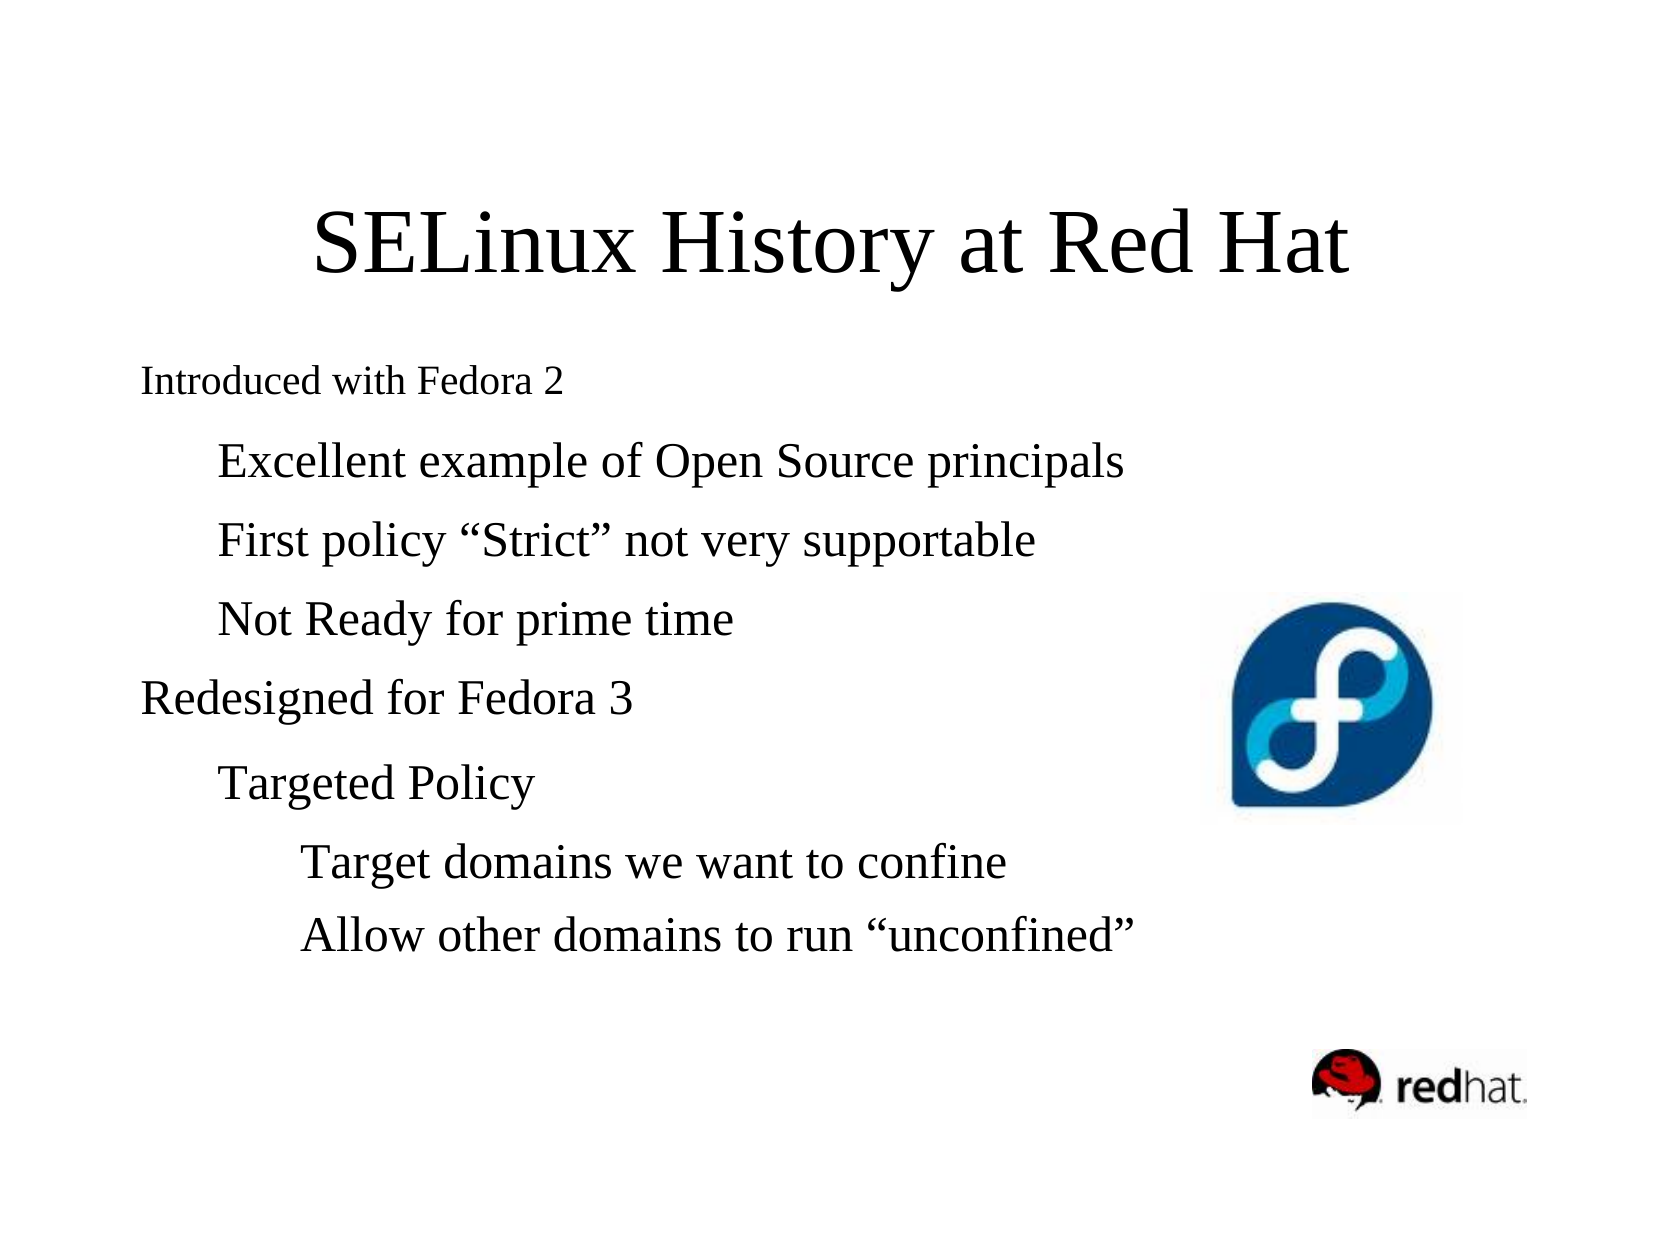

# SELinux History at Red Hat
Introduced with Fedora 2
Excellent example of Open Source principals
First policy “Strict” not very supportable
Not Ready for prime time
Redesigned for Fedora 3
Targeted Policy
Target domains we want to confine
Allow other domains to run “unconfined”